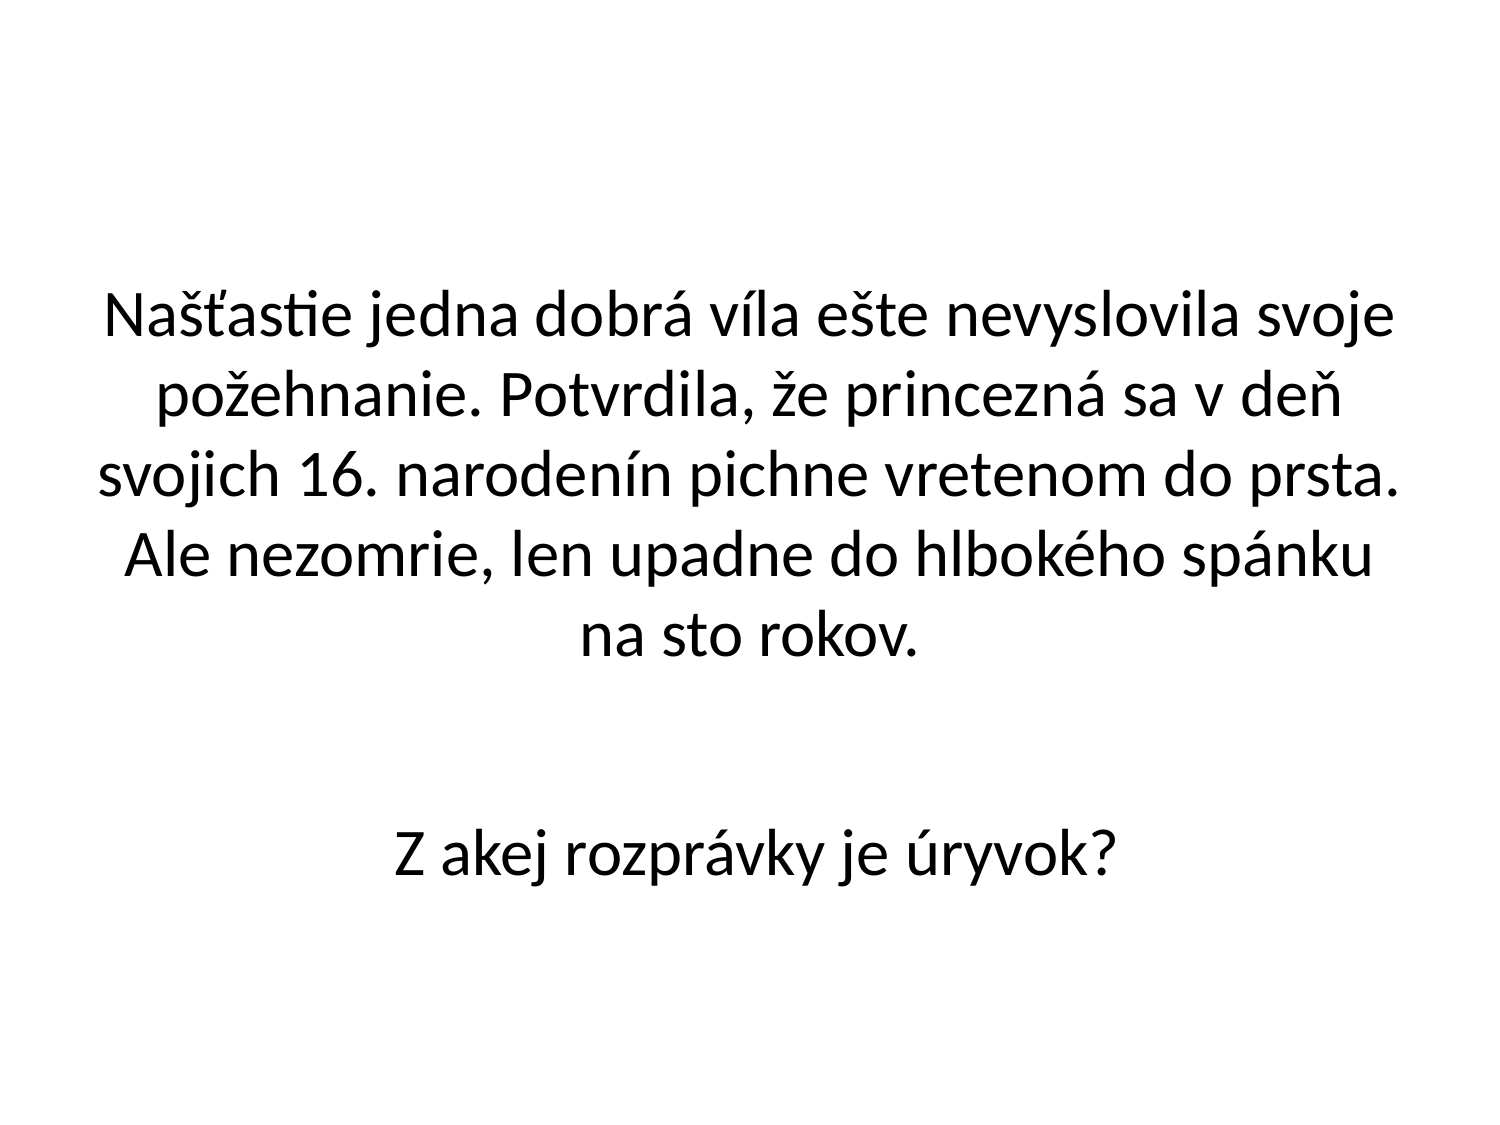

# Našťastie jedna dobrá víla ešte nevyslovila svoje požehnanie. Potvrdila, že princezná sa v deň svojich 16. narodenín pichne vretenom do prsta. Ale nezomrie, len upadne do hlbokého spánku na sto rokov.
 Z akej rozprávky je úryvok?